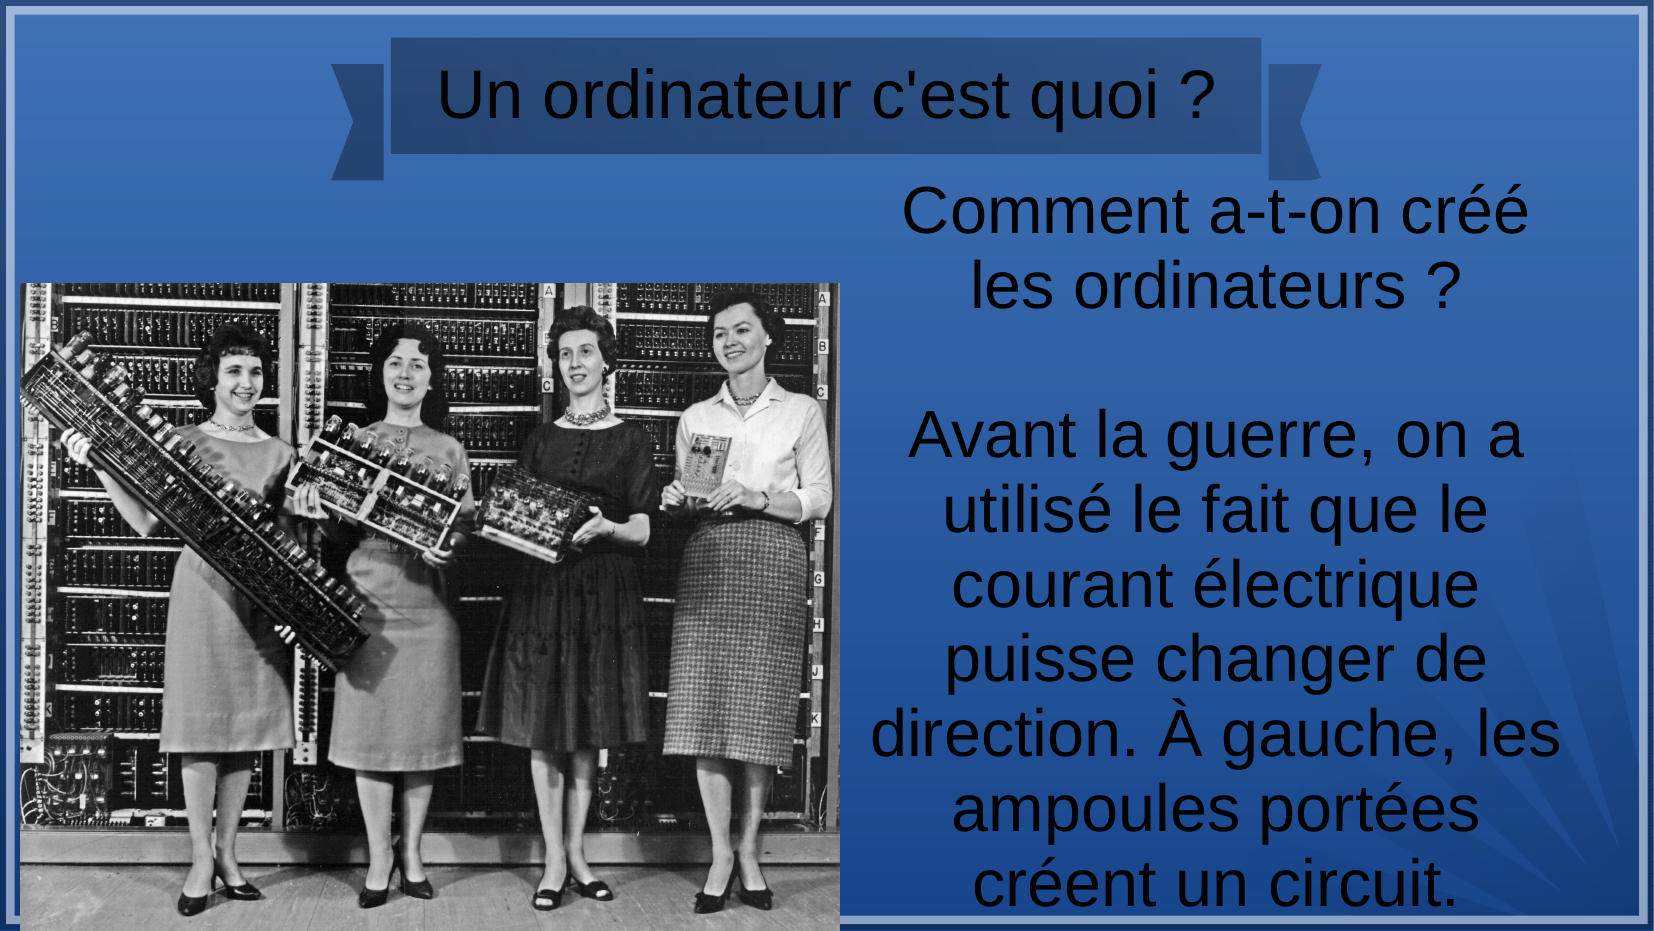

# Un ordinateur c'est quoi ?
Comment a-t-on créé les ordinateurs ?
Avant la guerre, on a utilisé le fait que le courant électrique puisse changer de direction. À gauche, les ampoules portées créent un circuit.